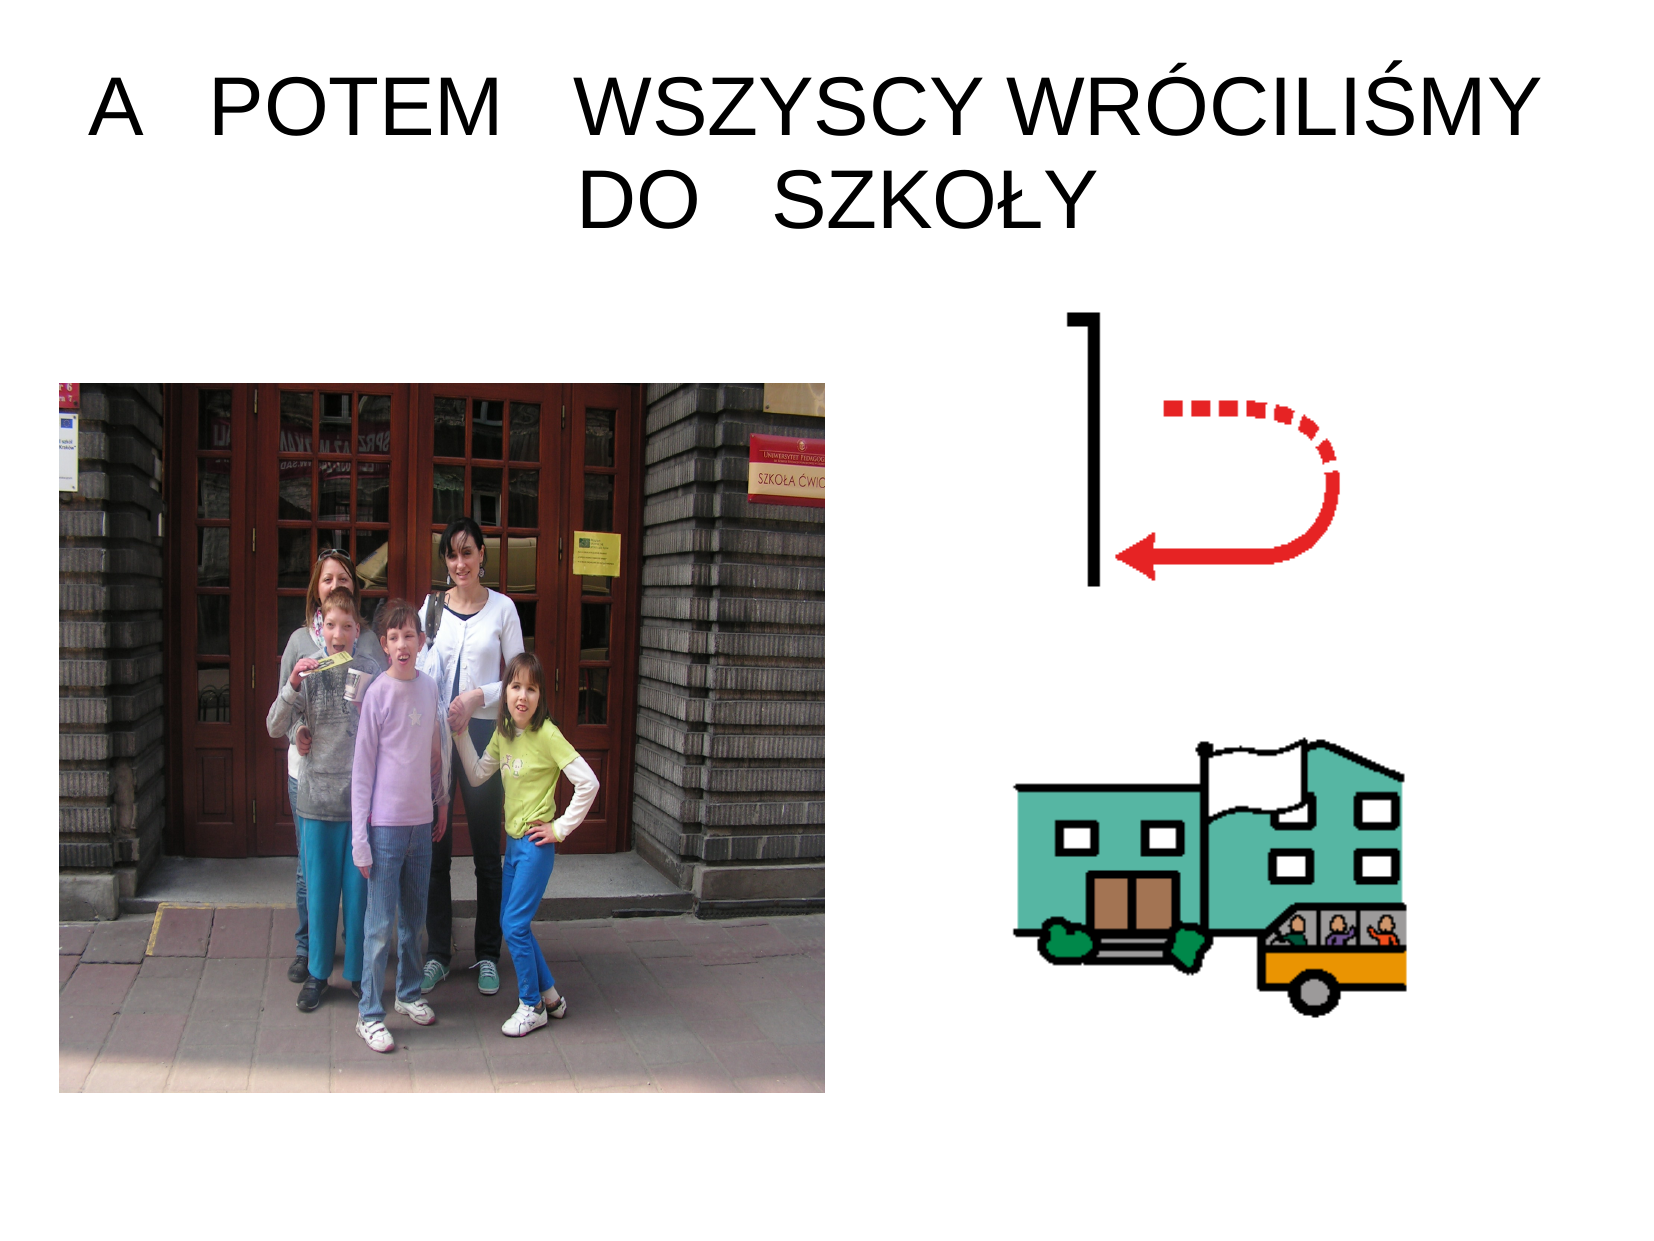

# A POTEM WSZYSCY WRÓCILIŚMY DO SZKOŁY